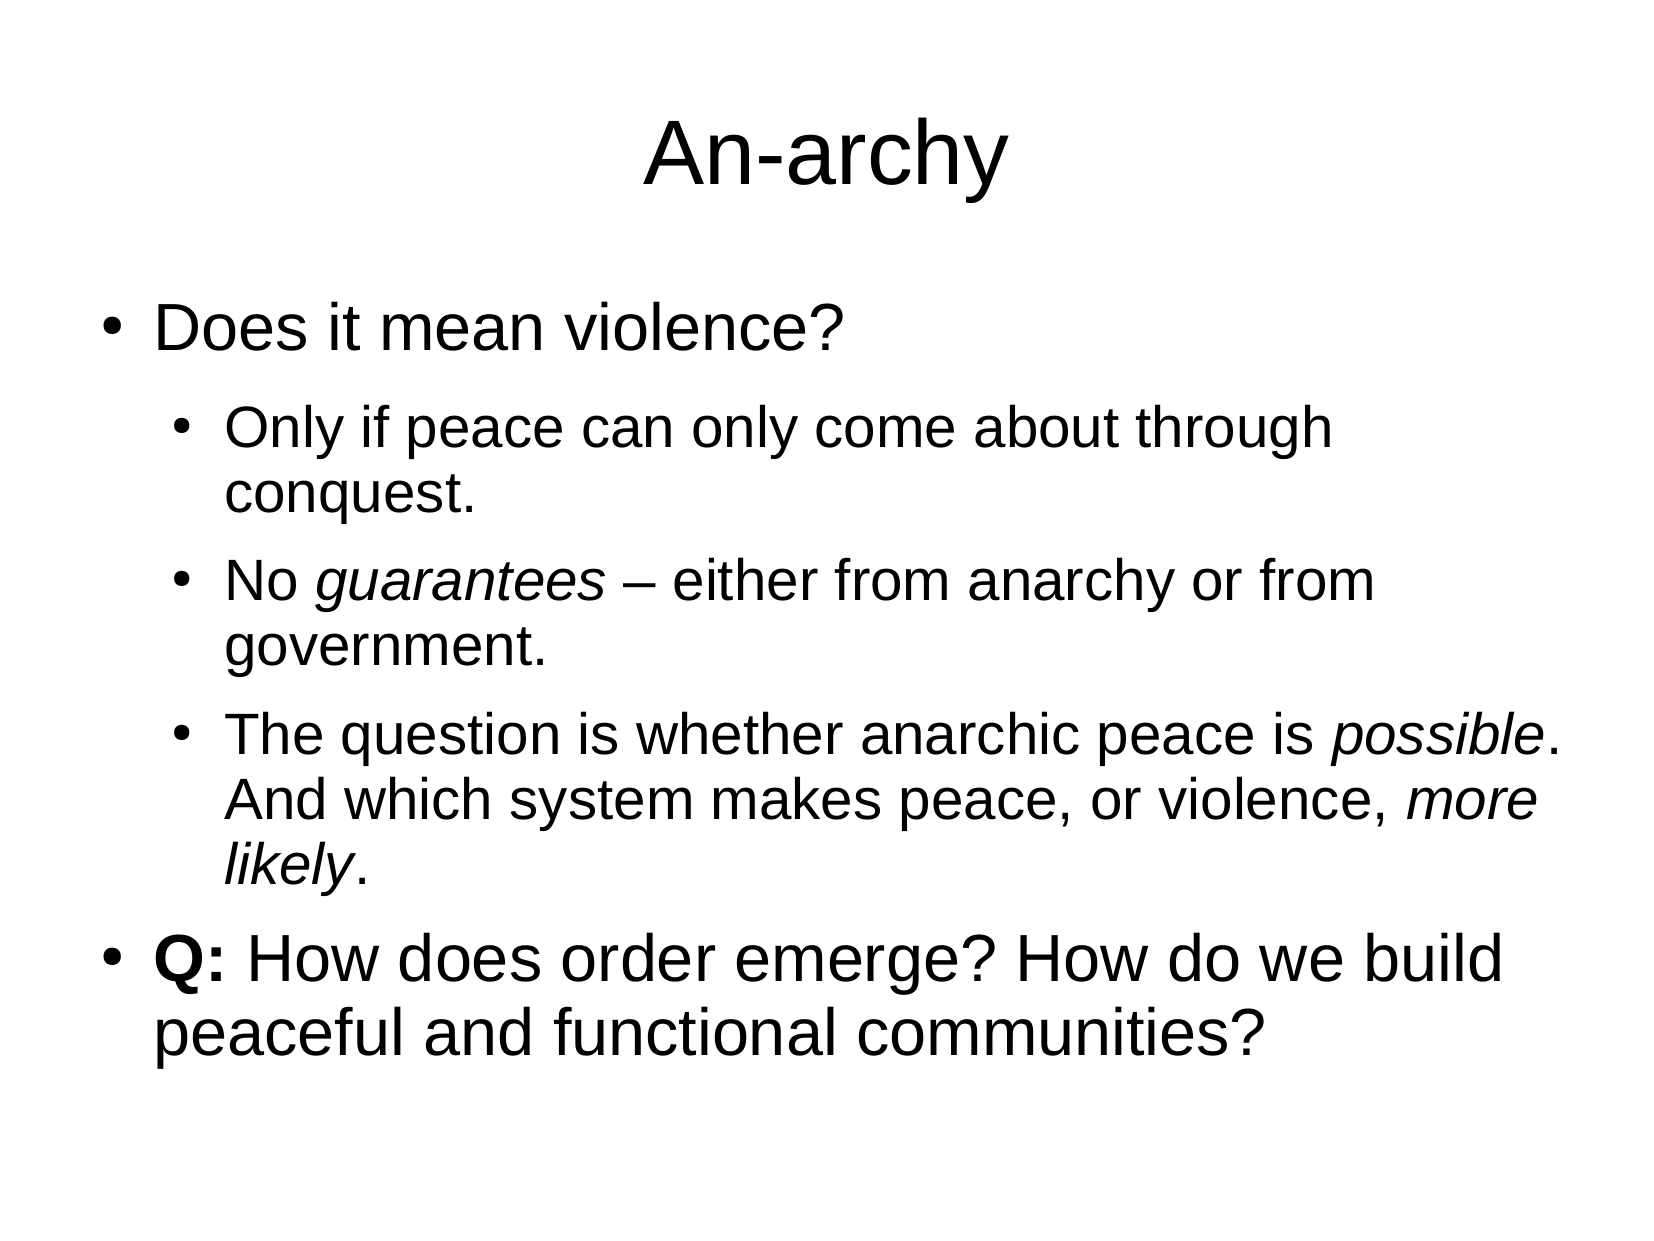

# An-archy
Does it mean violence?
Only if peace can only come about through conquest.
No guarantees – either from anarchy or from government.
The question is whether anarchic peace is possible. And which system makes peace, or violence, more likely.
Q: How does order emerge? How do we build peaceful and functional communities?